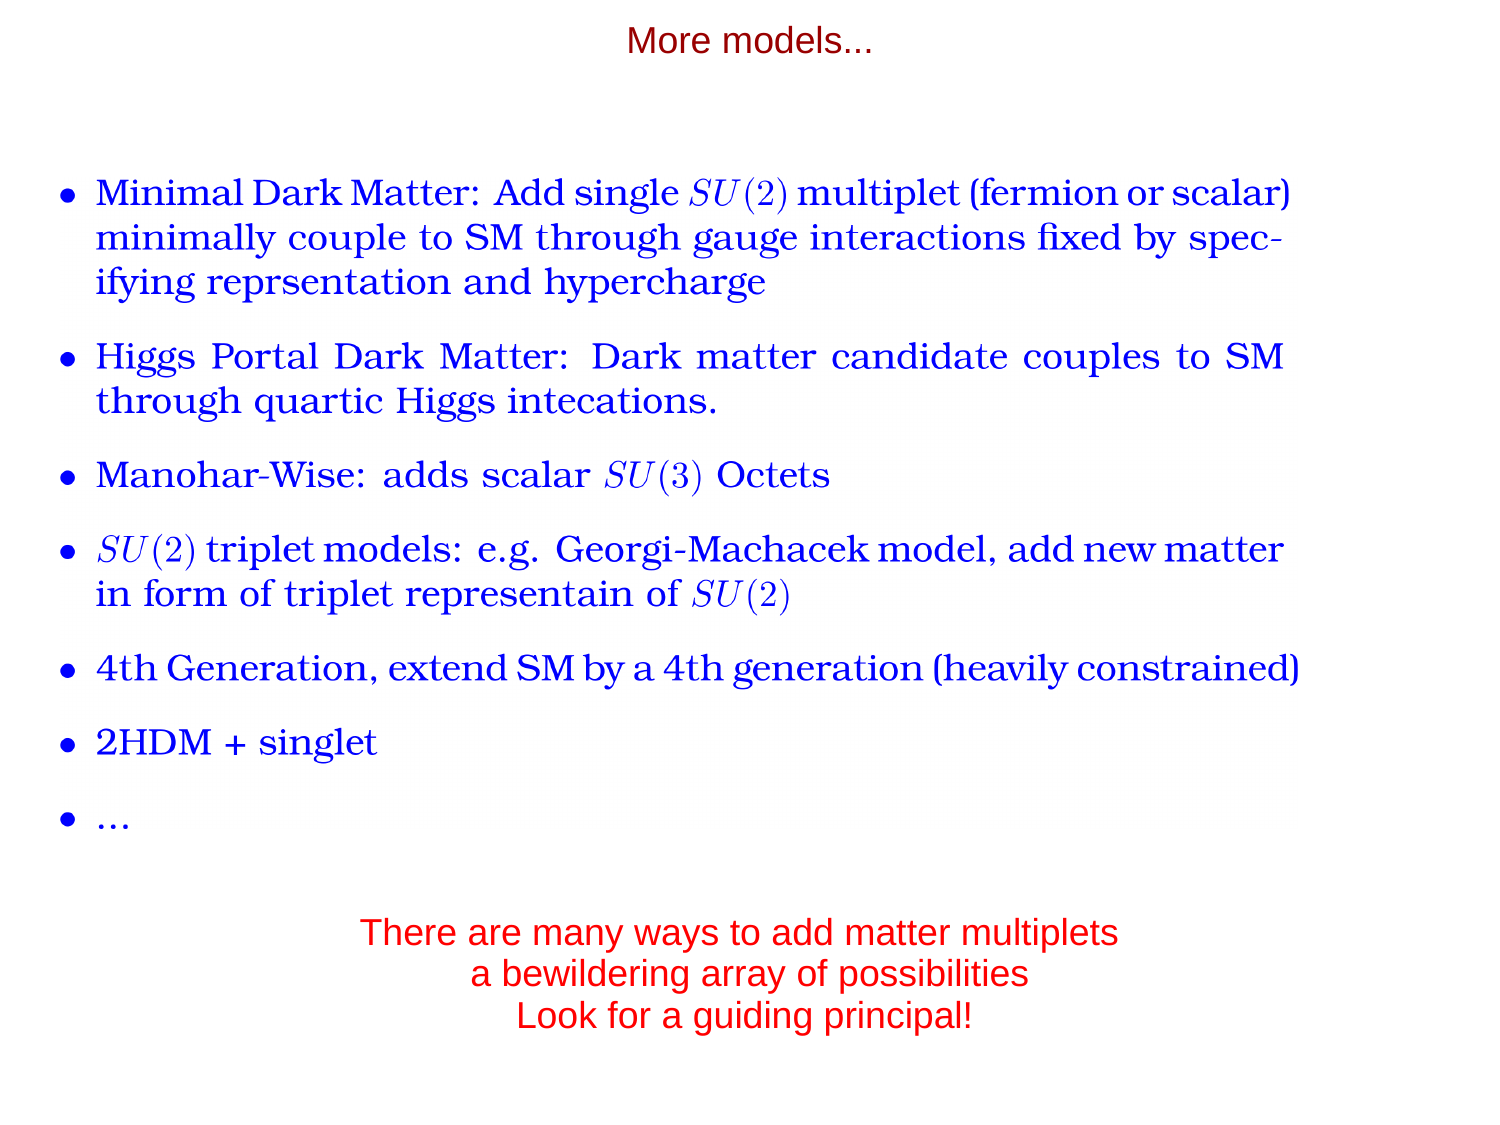

More models...
There are many ways to add matter multiplets
a bewildering array of possibilities
Look for a guiding principal!